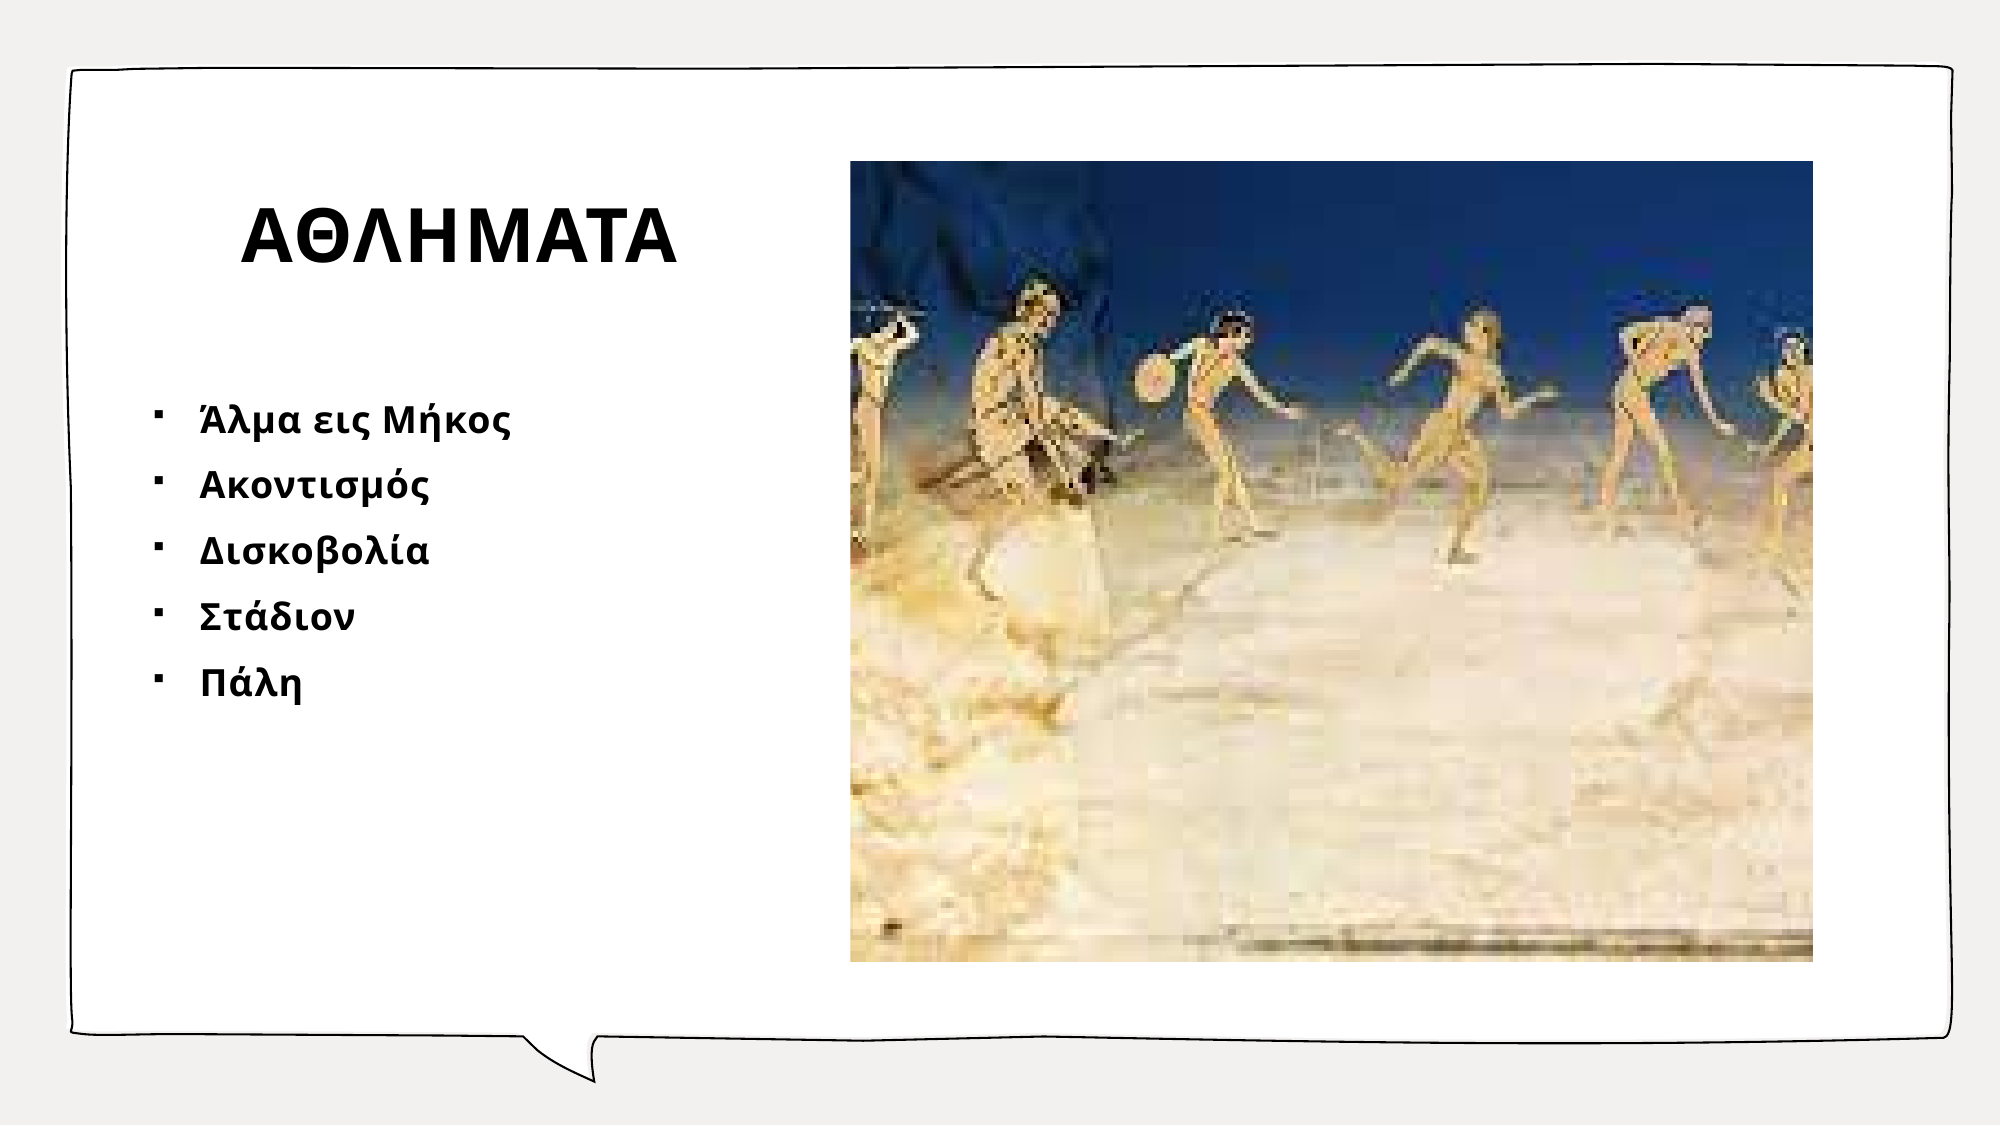

# ΑΘΛΗΜΑΤΑ
Άλμα εις Μήκος
Ακοντισμός
Δισκοβολία
Στάδιον
Πάλη